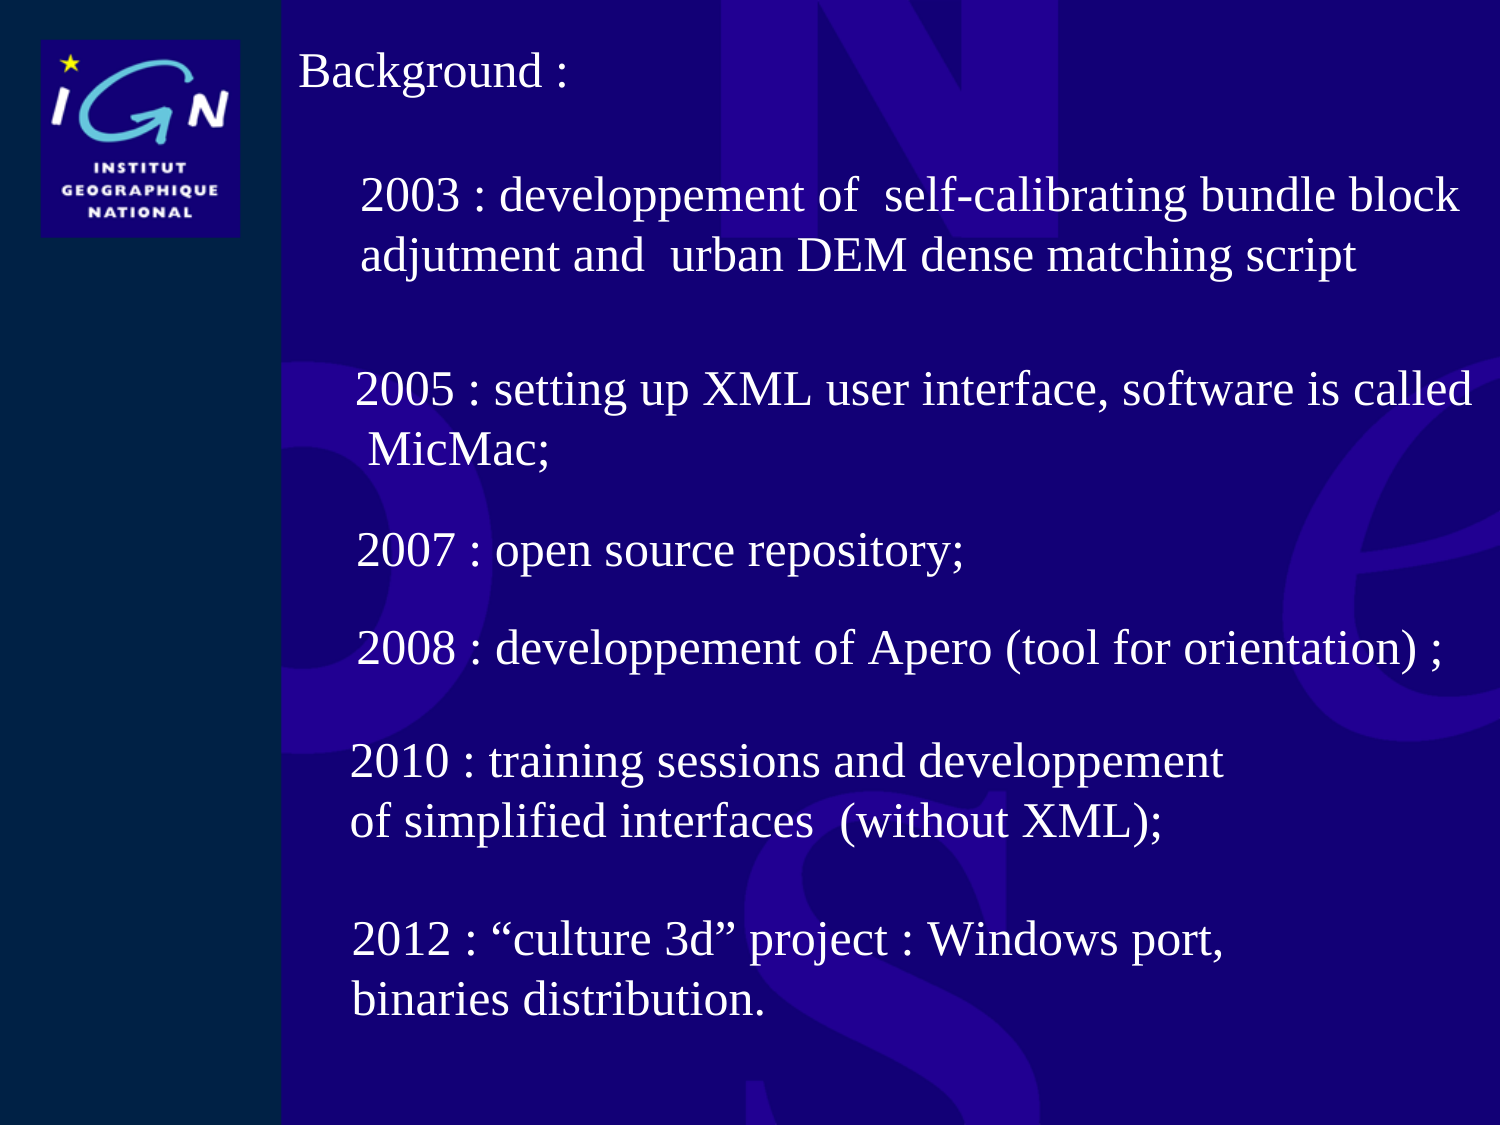

Background :
2003 : developpement of self-calibrating bundle block
adjutment and urban DEM dense matching script
2005 : setting up XML user interface, software is called
 MicMac;
2007 : open source repository;
2008 : developpement of Apero (tool for orientation) ;
2010 : training sessions and developpement
of simplified interfaces (without XML);
2012 : “culture 3d” project : Windows port,
binaries distribution.